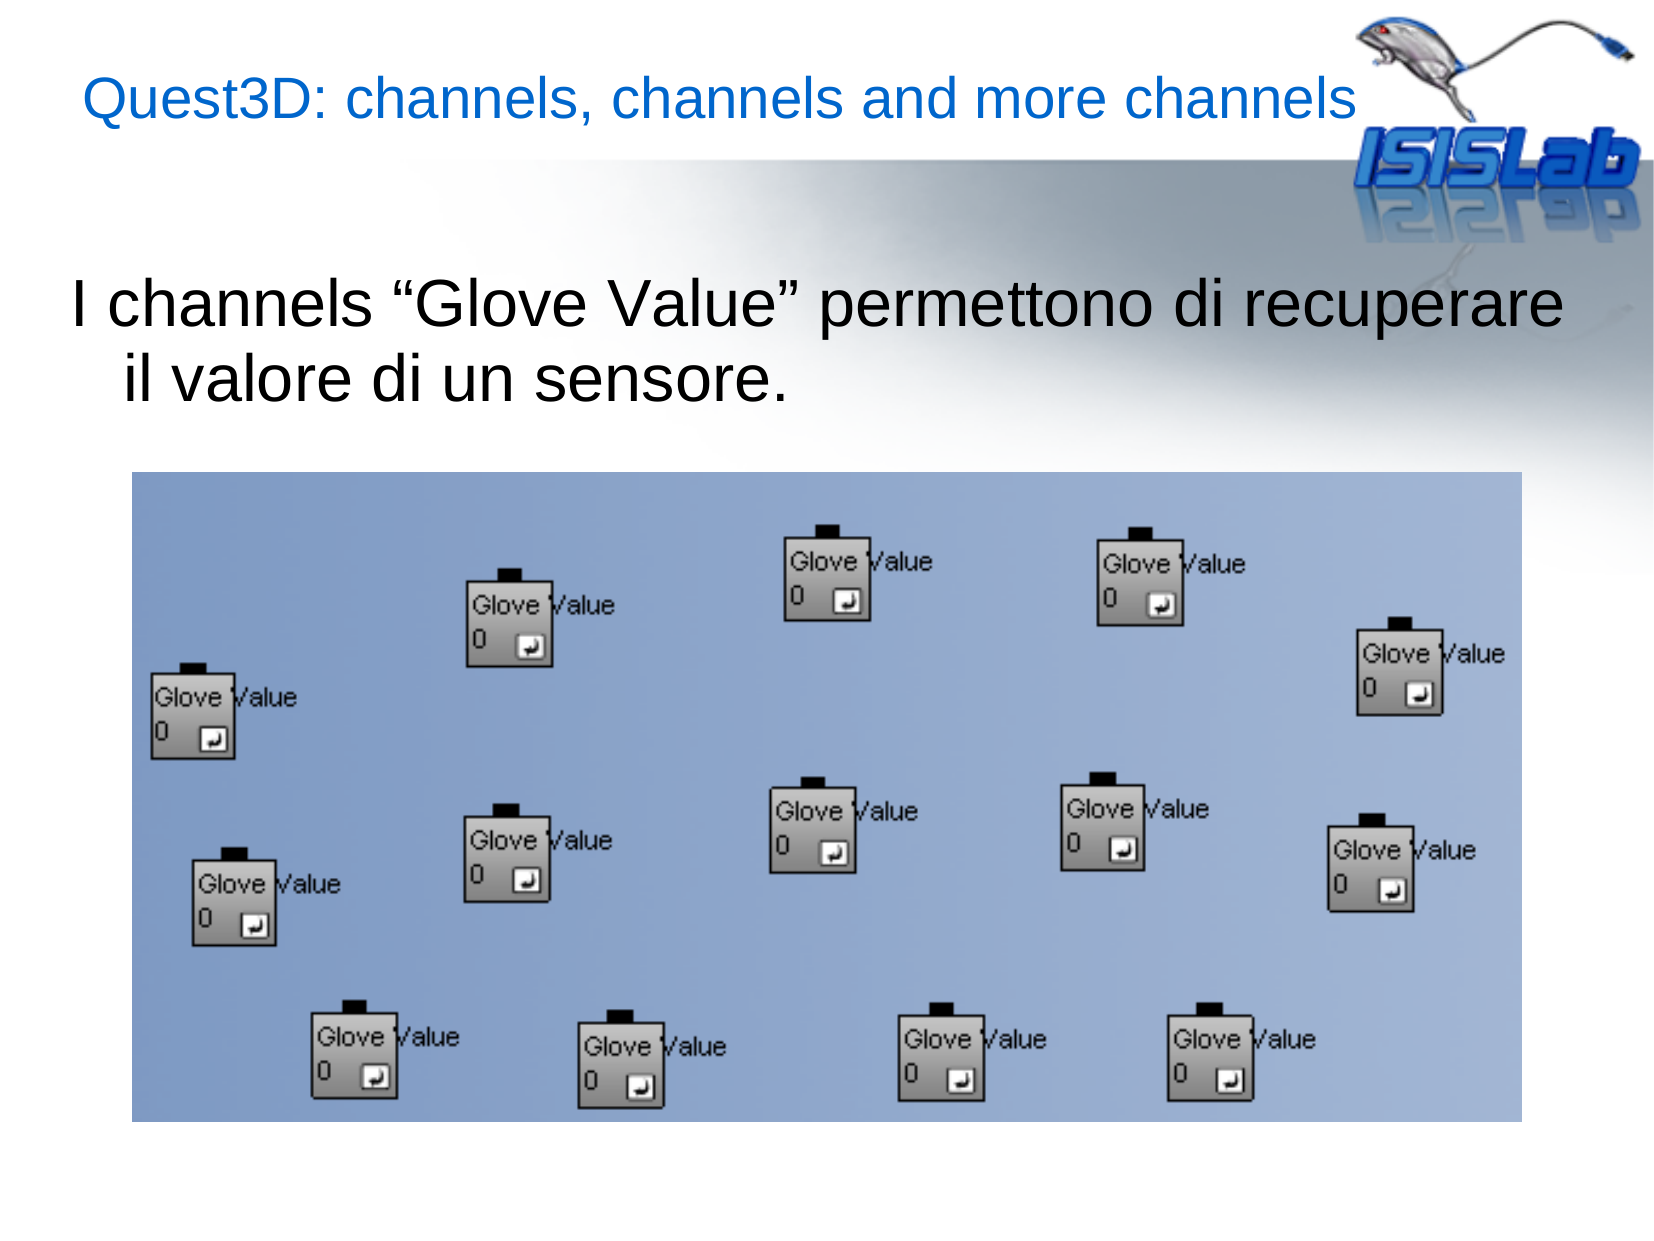

# Quest3D: channels, channels and more channels
I channels “Glove Value” permettono di recuperare il valore di un sensore.